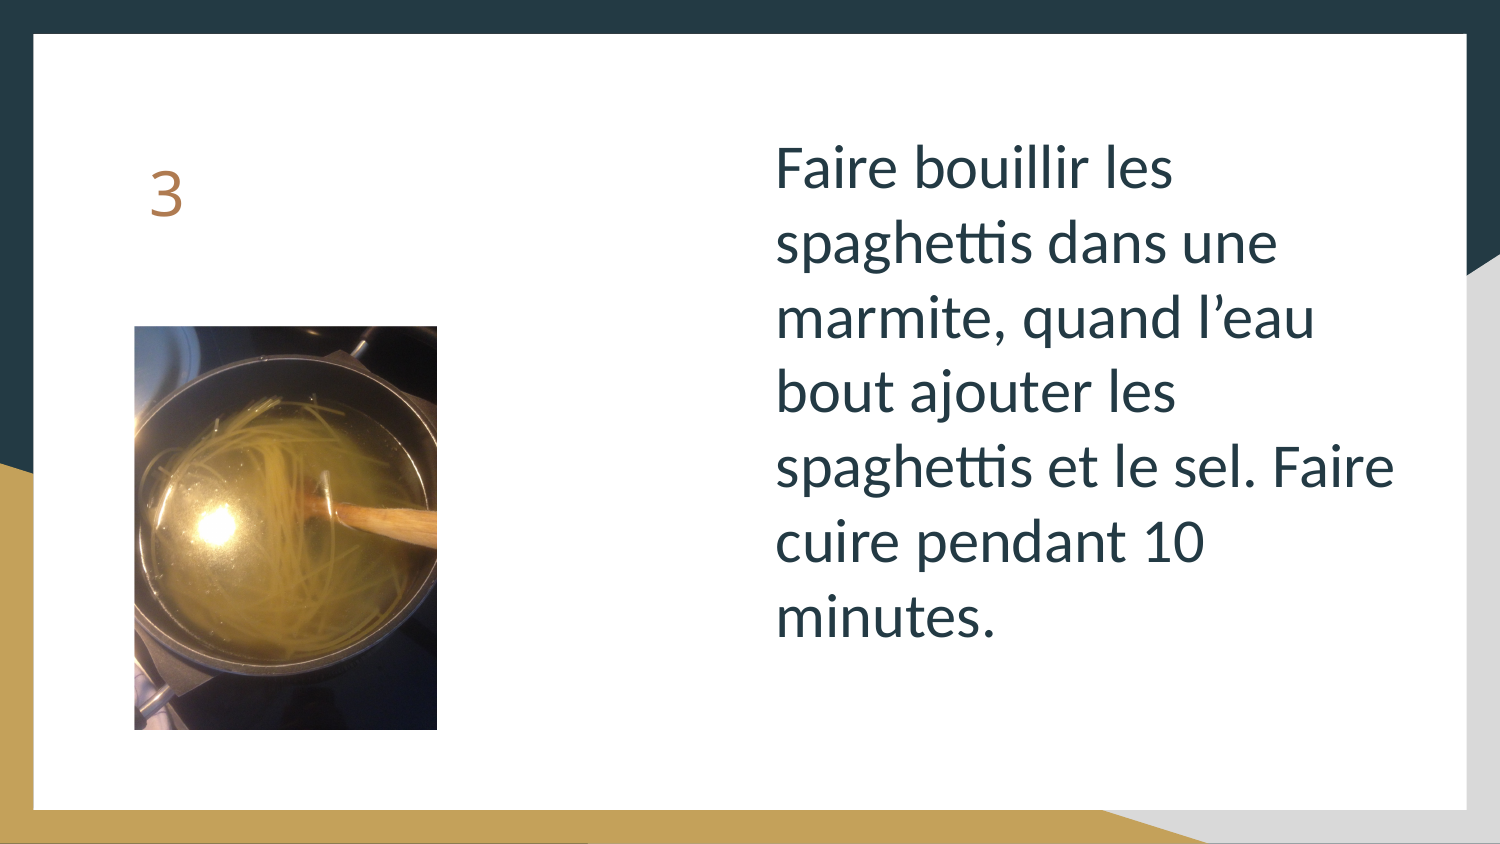

Faire bouillir les spaghettis dans une marmite, quand l’eau bout ajouter les spaghettis et le sel. Faire cuire pendant 10 minutes.
# 3